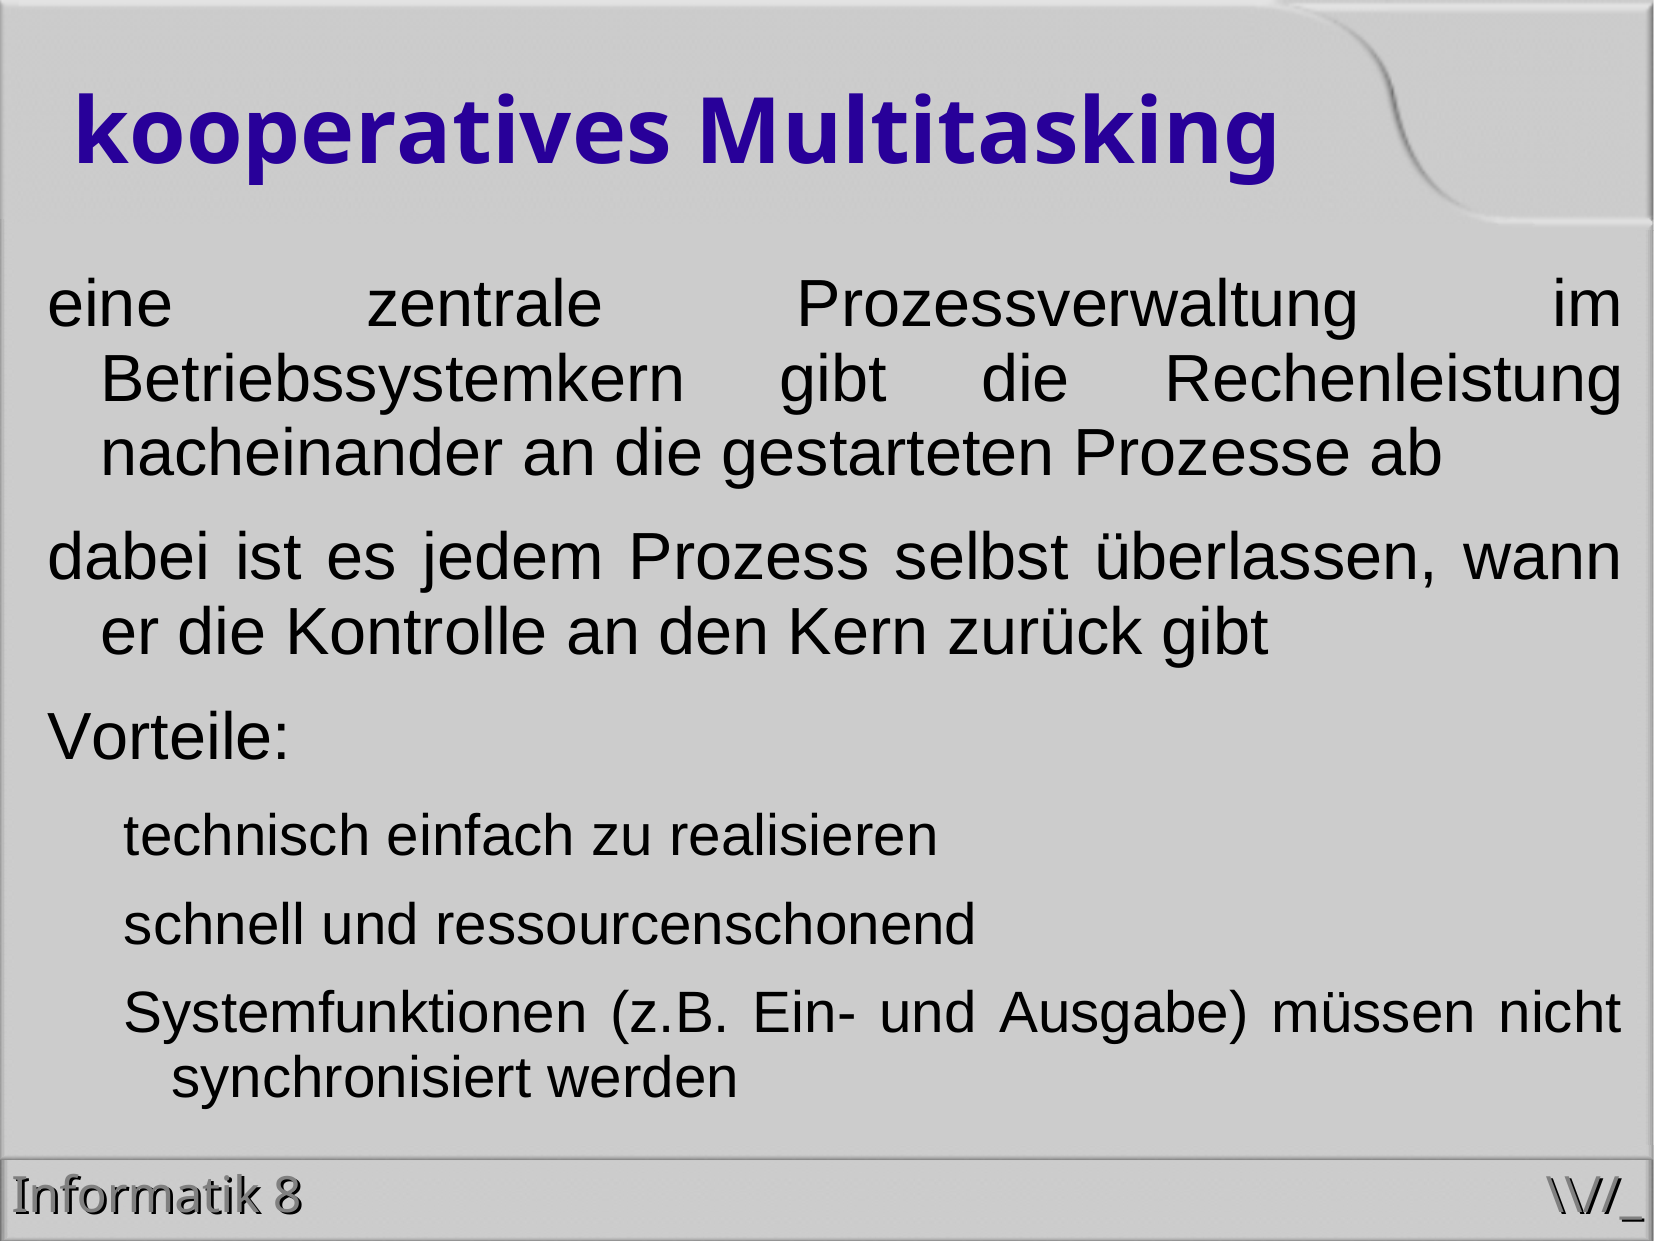

# kooperatives Multitasking
eine zentrale Prozessverwaltung im Betriebssystemkern gibt die Rechenleistung nacheinander an die gestarteten Prozesse ab
dabei ist es jedem Prozess selbst überlassen, wann er die Kontrolle an den Kern zurück gibt
Vorteile:
technisch einfach zu realisieren
schnell und ressourcenschonend
Systemfunktionen (z.B. Ein- und Ausgabe) müssen nicht synchronisiert werden